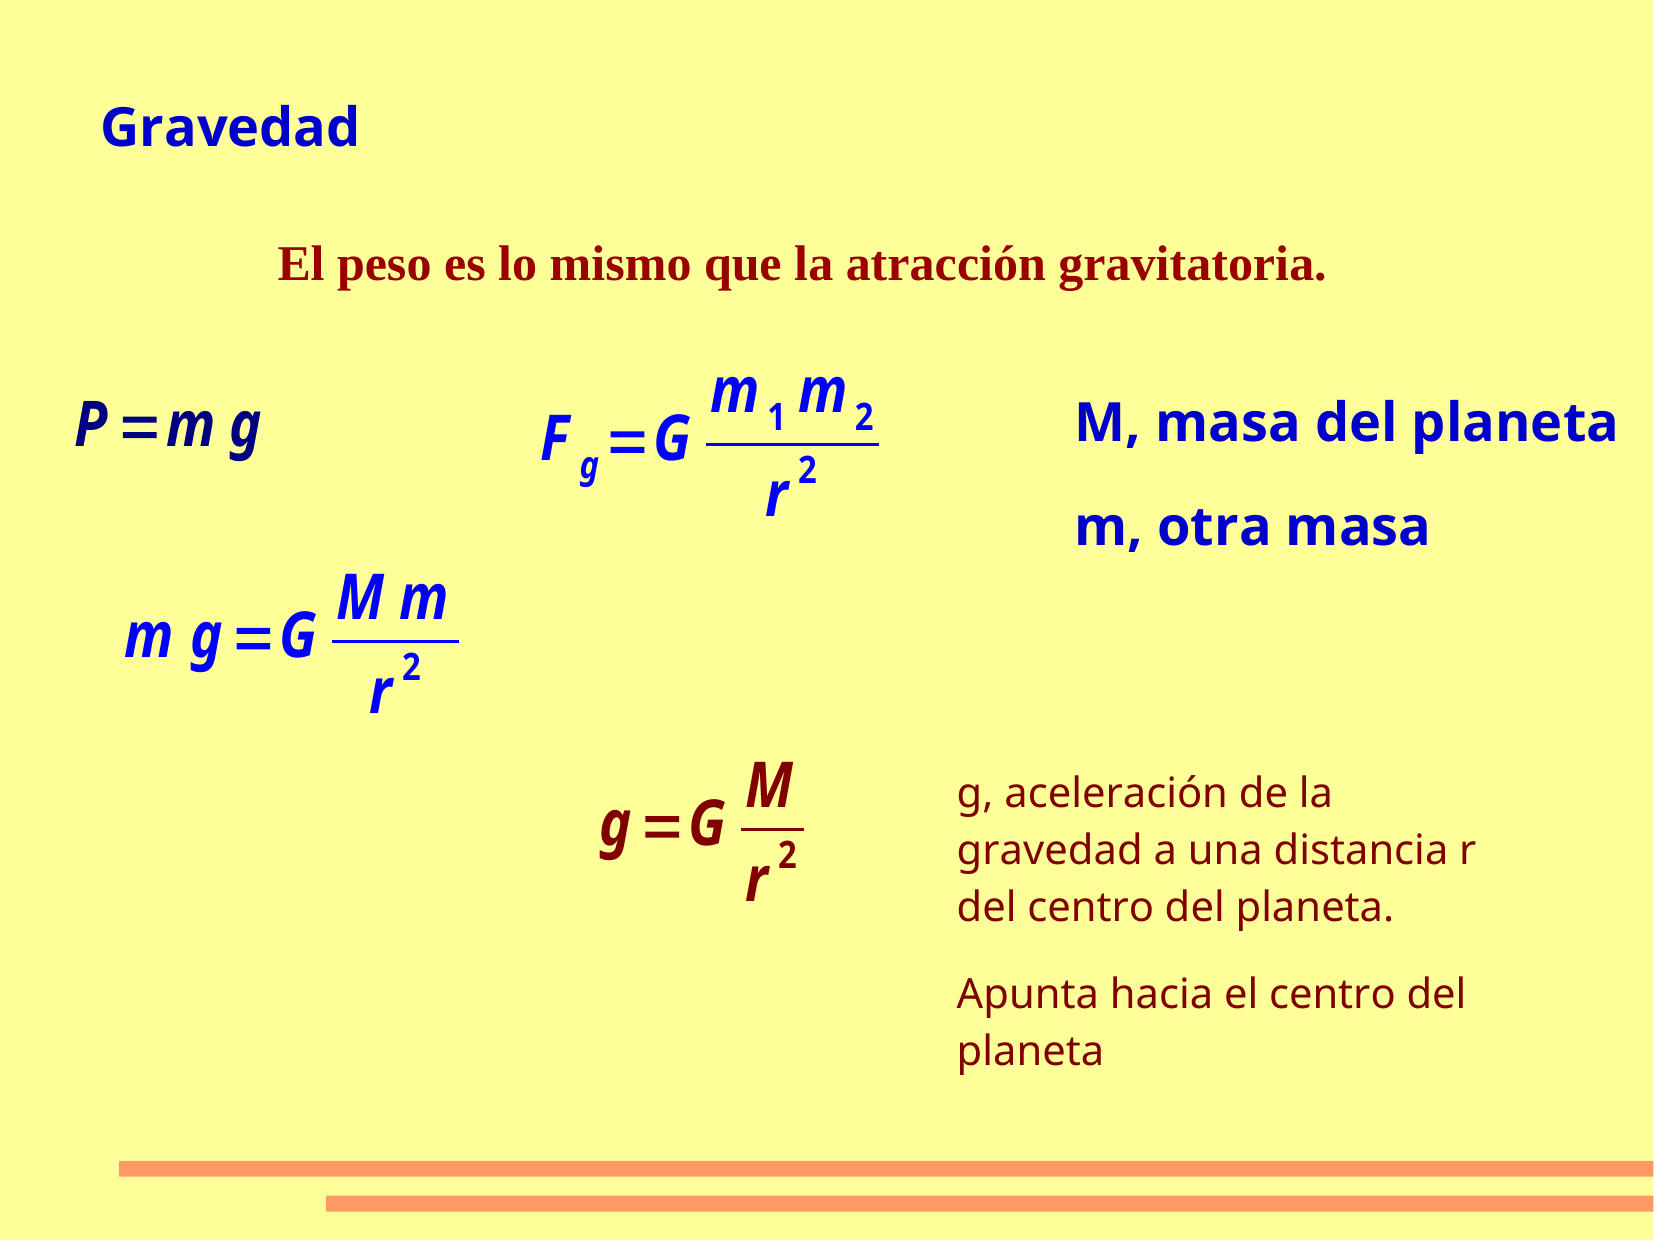

Gravedad
# El peso es lo mismo que la atracción gravitatoria.
M, masa del planeta
m, otra masa
g, aceleración de la gravedad a una distancia r del centro del planeta.
Apunta hacia el centro del planeta